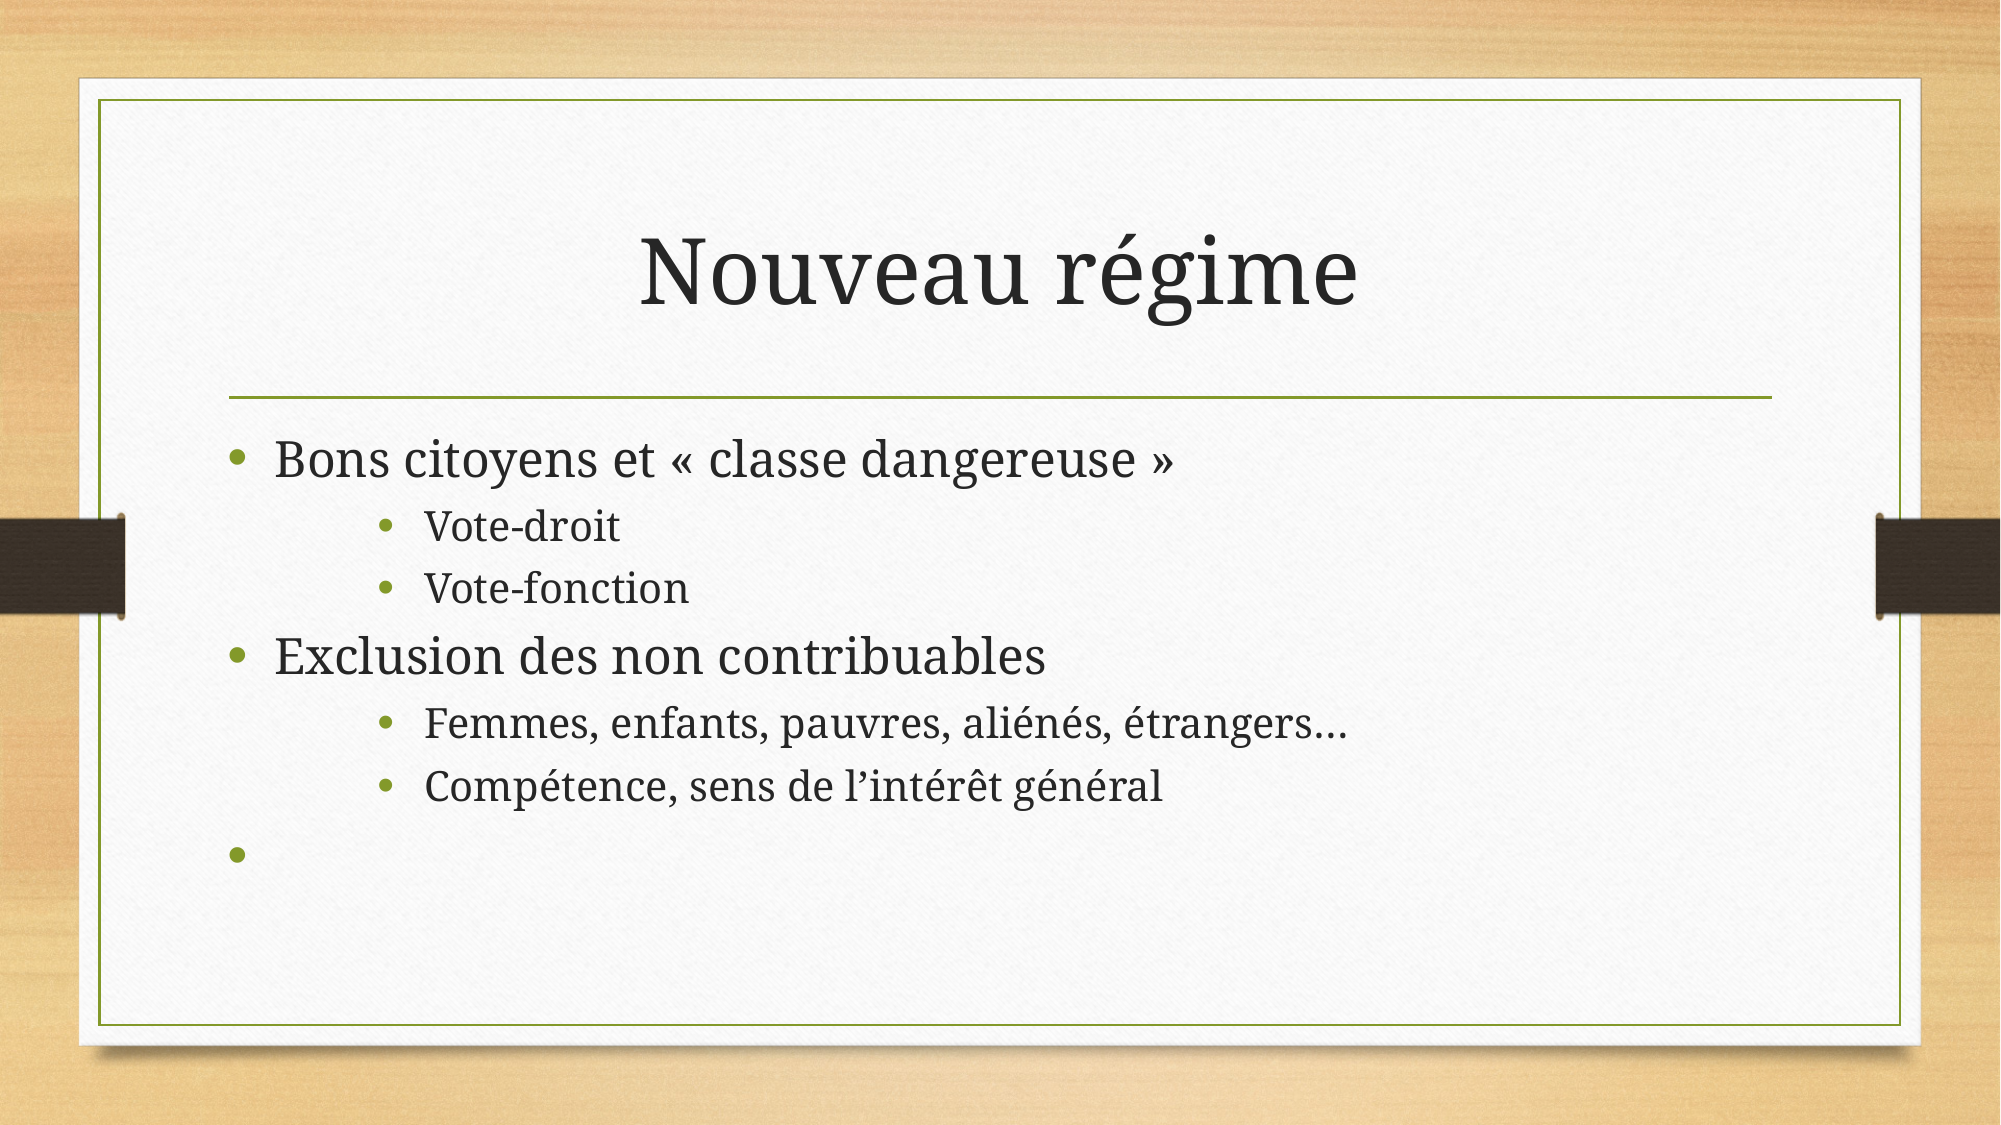

# Nouveau régime
Bons citoyens et « classe dangereuse »
Vote-droit
Vote-fonction
Exclusion des non contribuables
Femmes, enfants, pauvres, aliénés, étrangers…
Compétence, sens de l’intérêt général